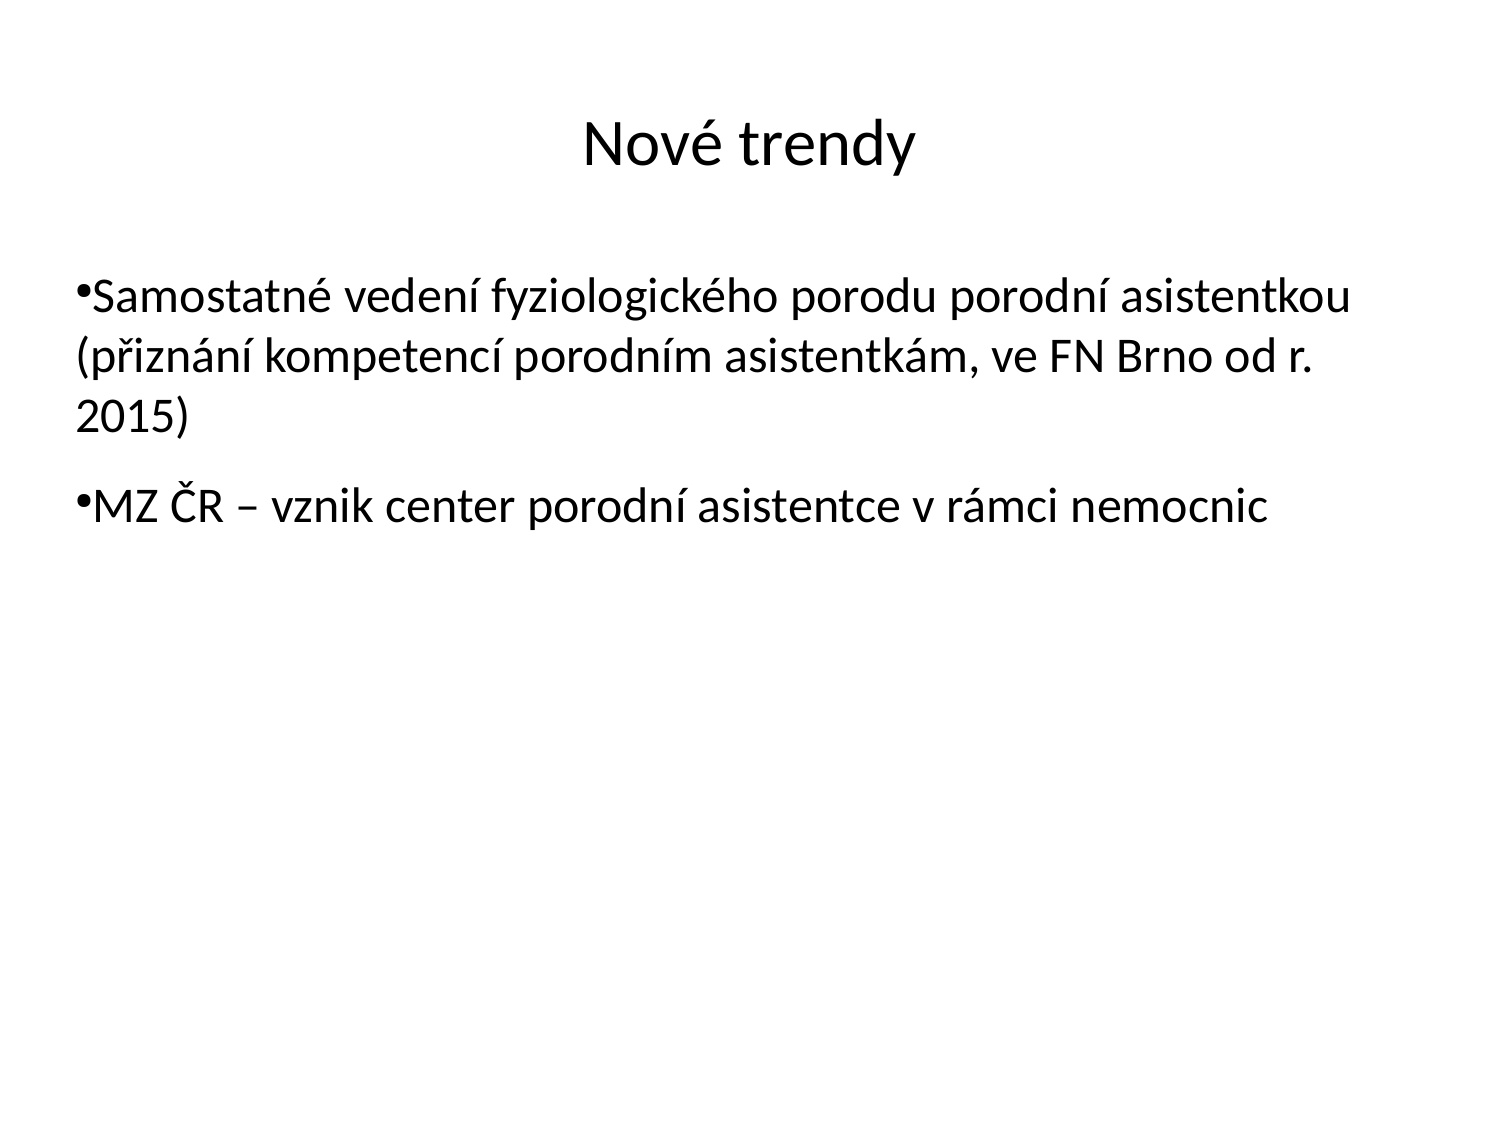

# Nové trendy
Samostatné vedení fyziologického porodu porodní asistentkou (přiznání kompetencí porodním asistentkám, ve FN Brno od r. 2015)
MZ ČR – vznik center porodní asistentce v rámci nemocnic